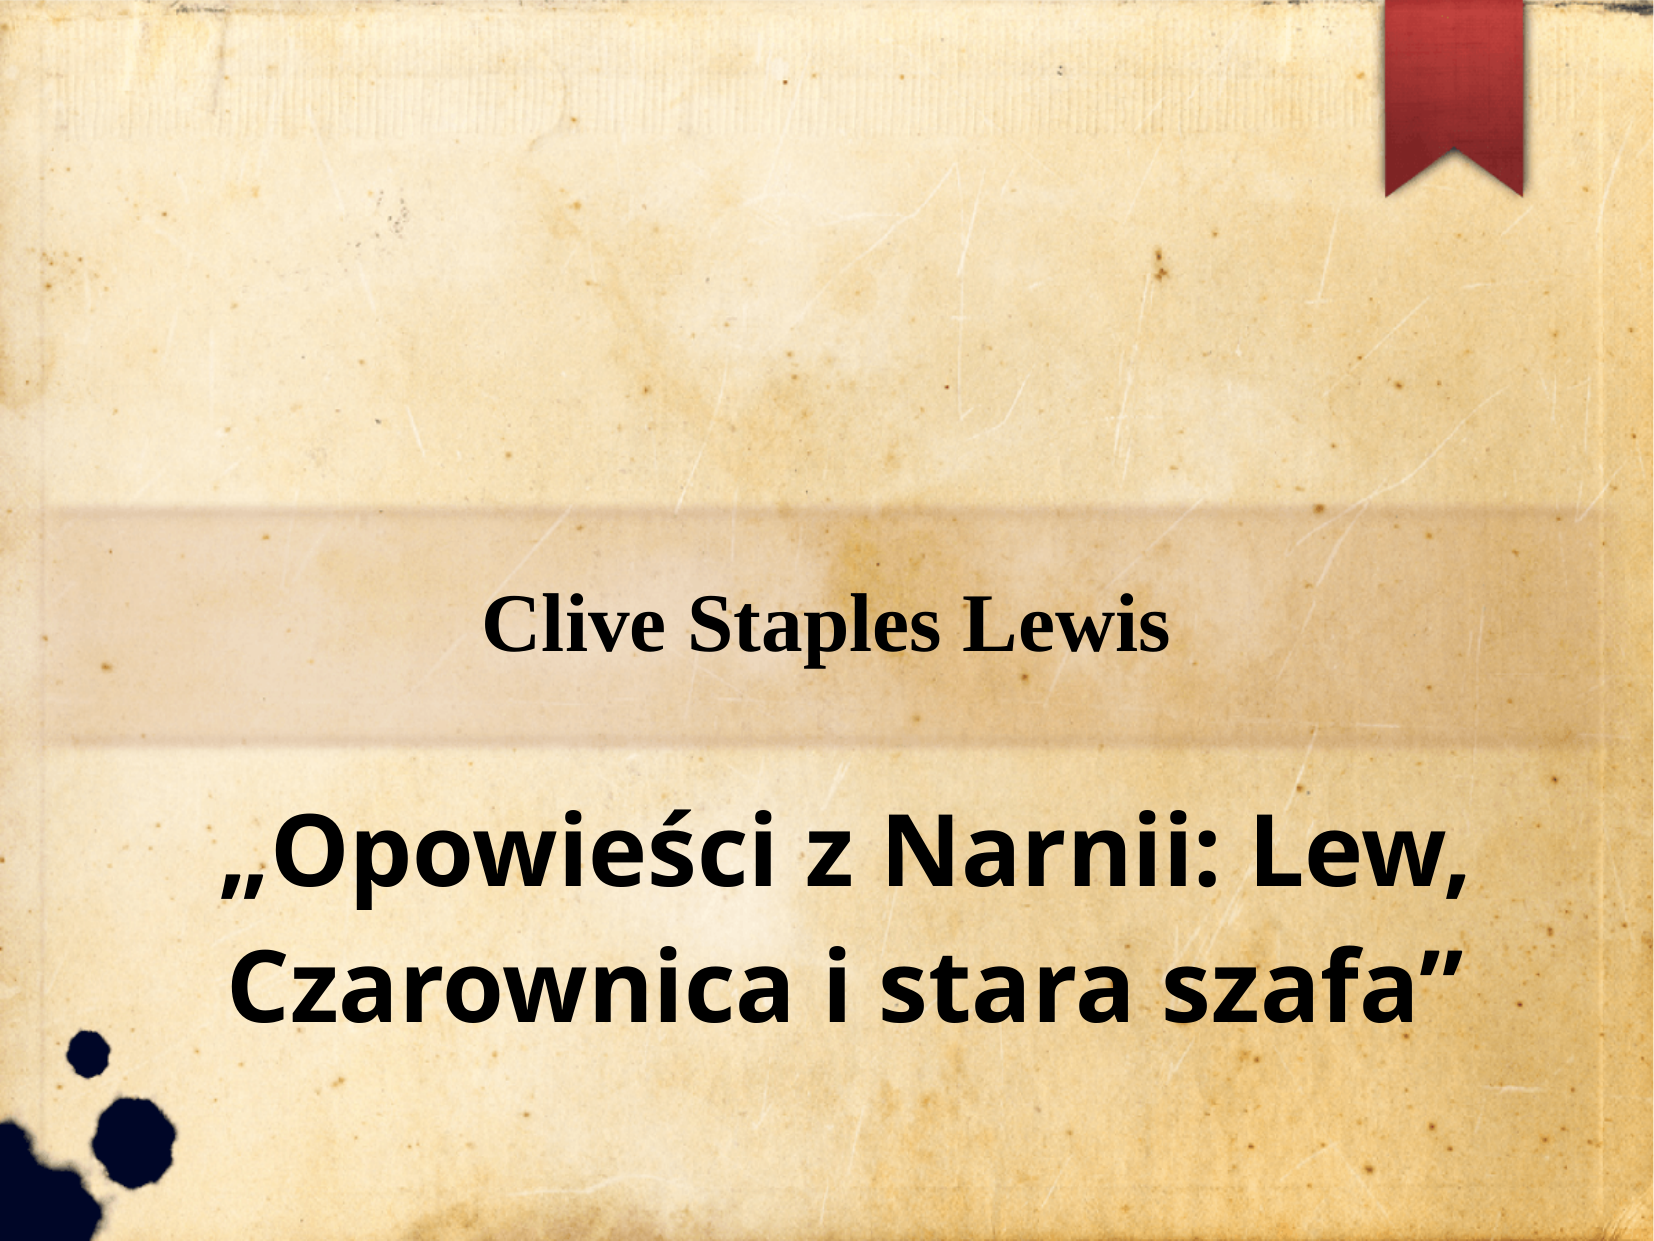

# Clive Staples Lewis
„Opowieści z Narnii: Lew, Czarownica i stara szafa”